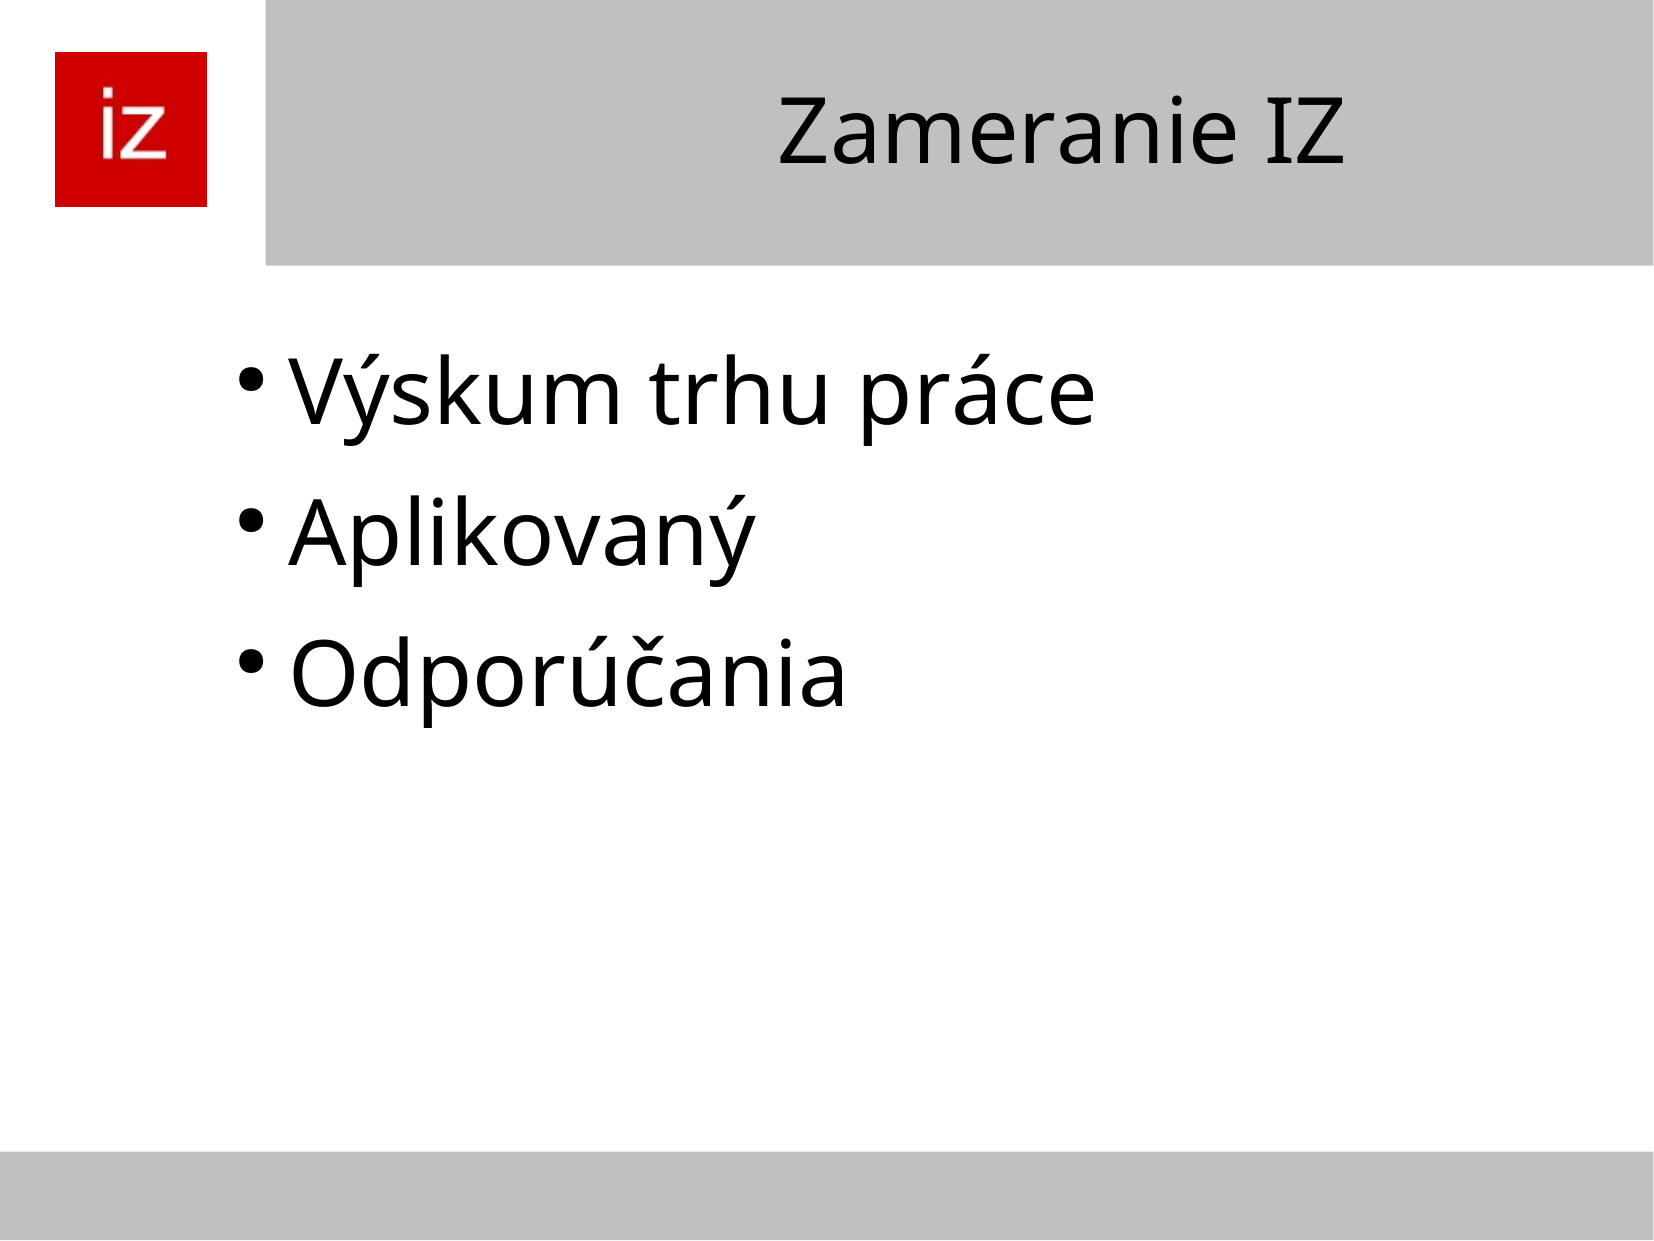

# Zameranie IZ
Výskum trhu práce
Aplikovaný
Odporúčania